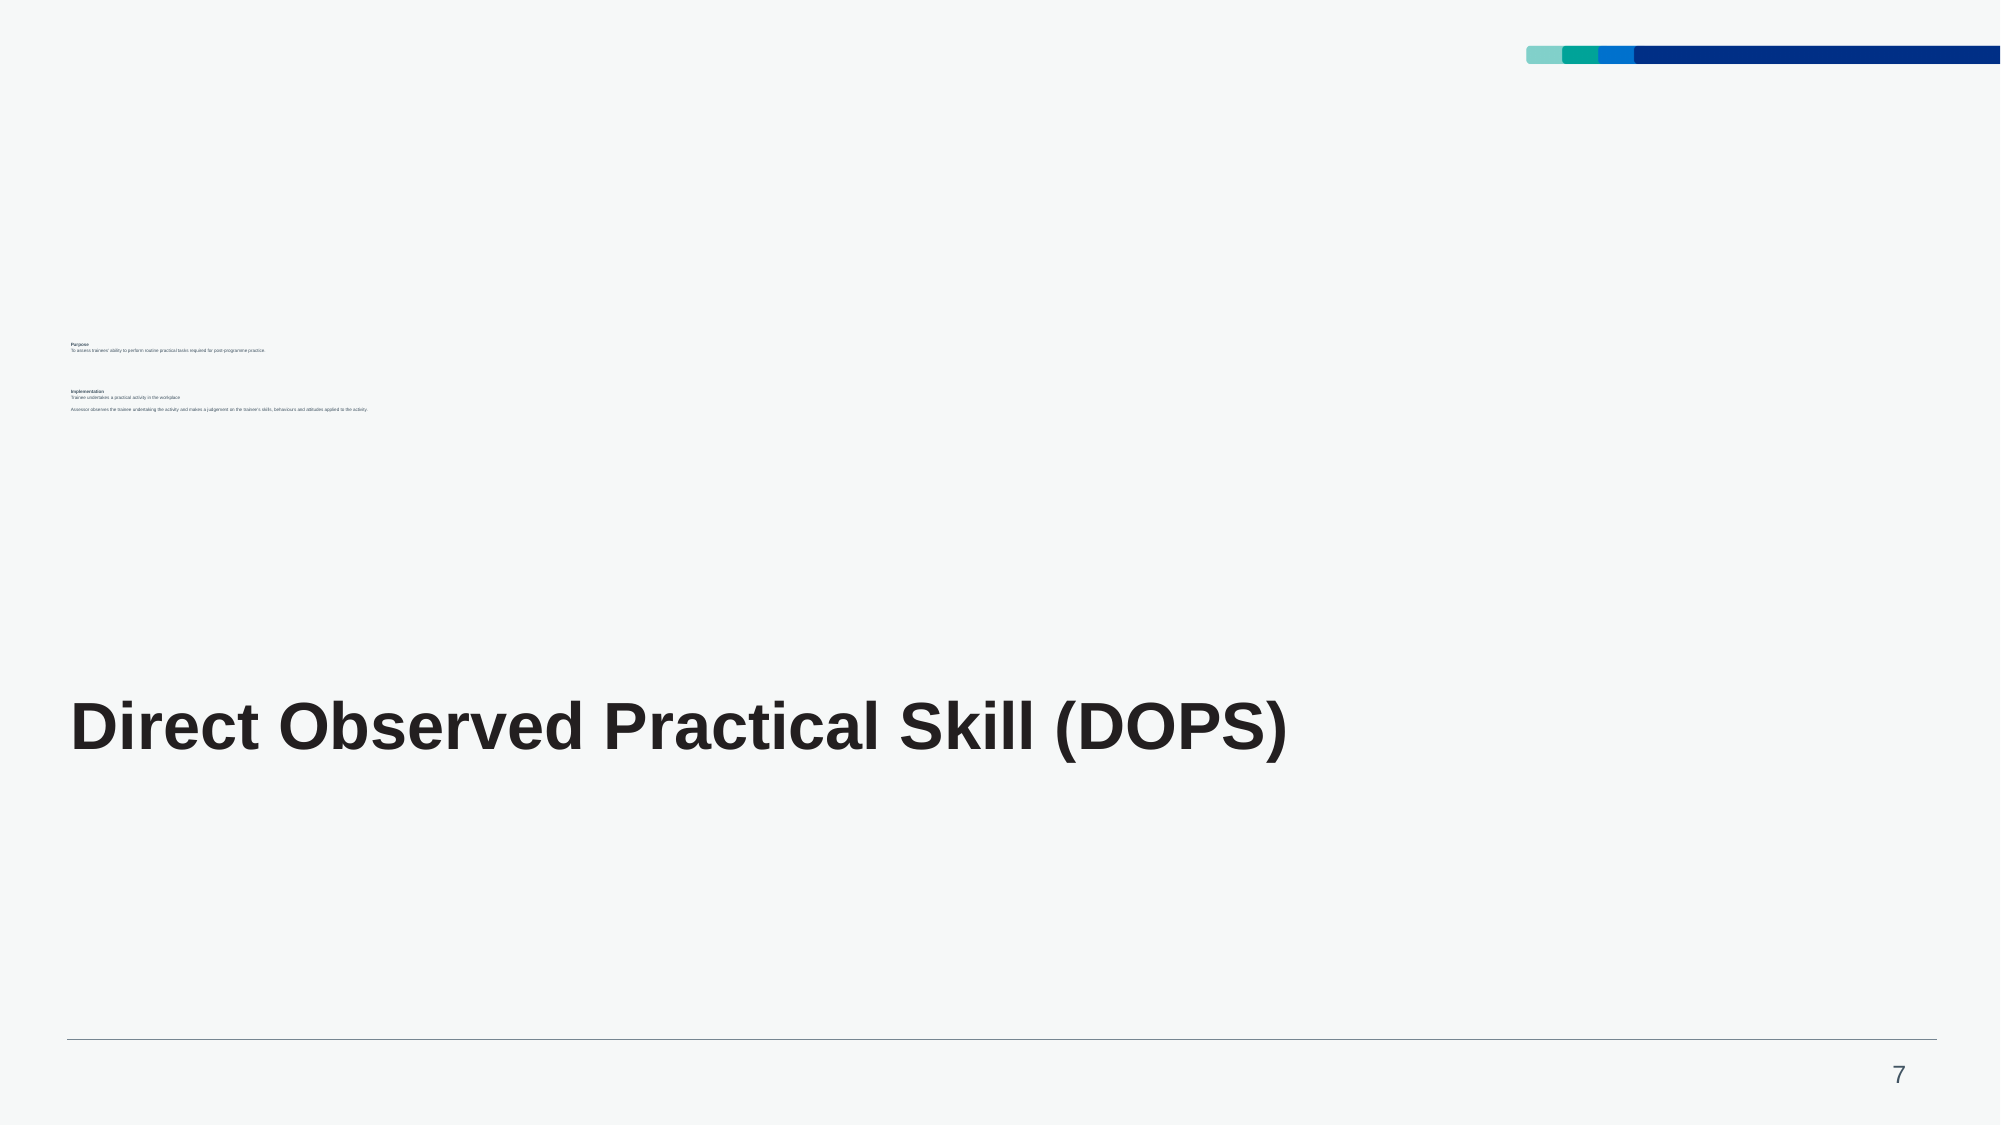

# Purpose
To assess trainees’ ability to perform routine practical tasks required for post-programme practice.
Implementation
Trainee undertakes a practical activity in the workplace
Assessor observes the trainee undertaking the activity and makes a judgement on the trainee’s skills, behaviours and attitudes applied to the activity.
Direct Observed Practical Skill (DOPS)